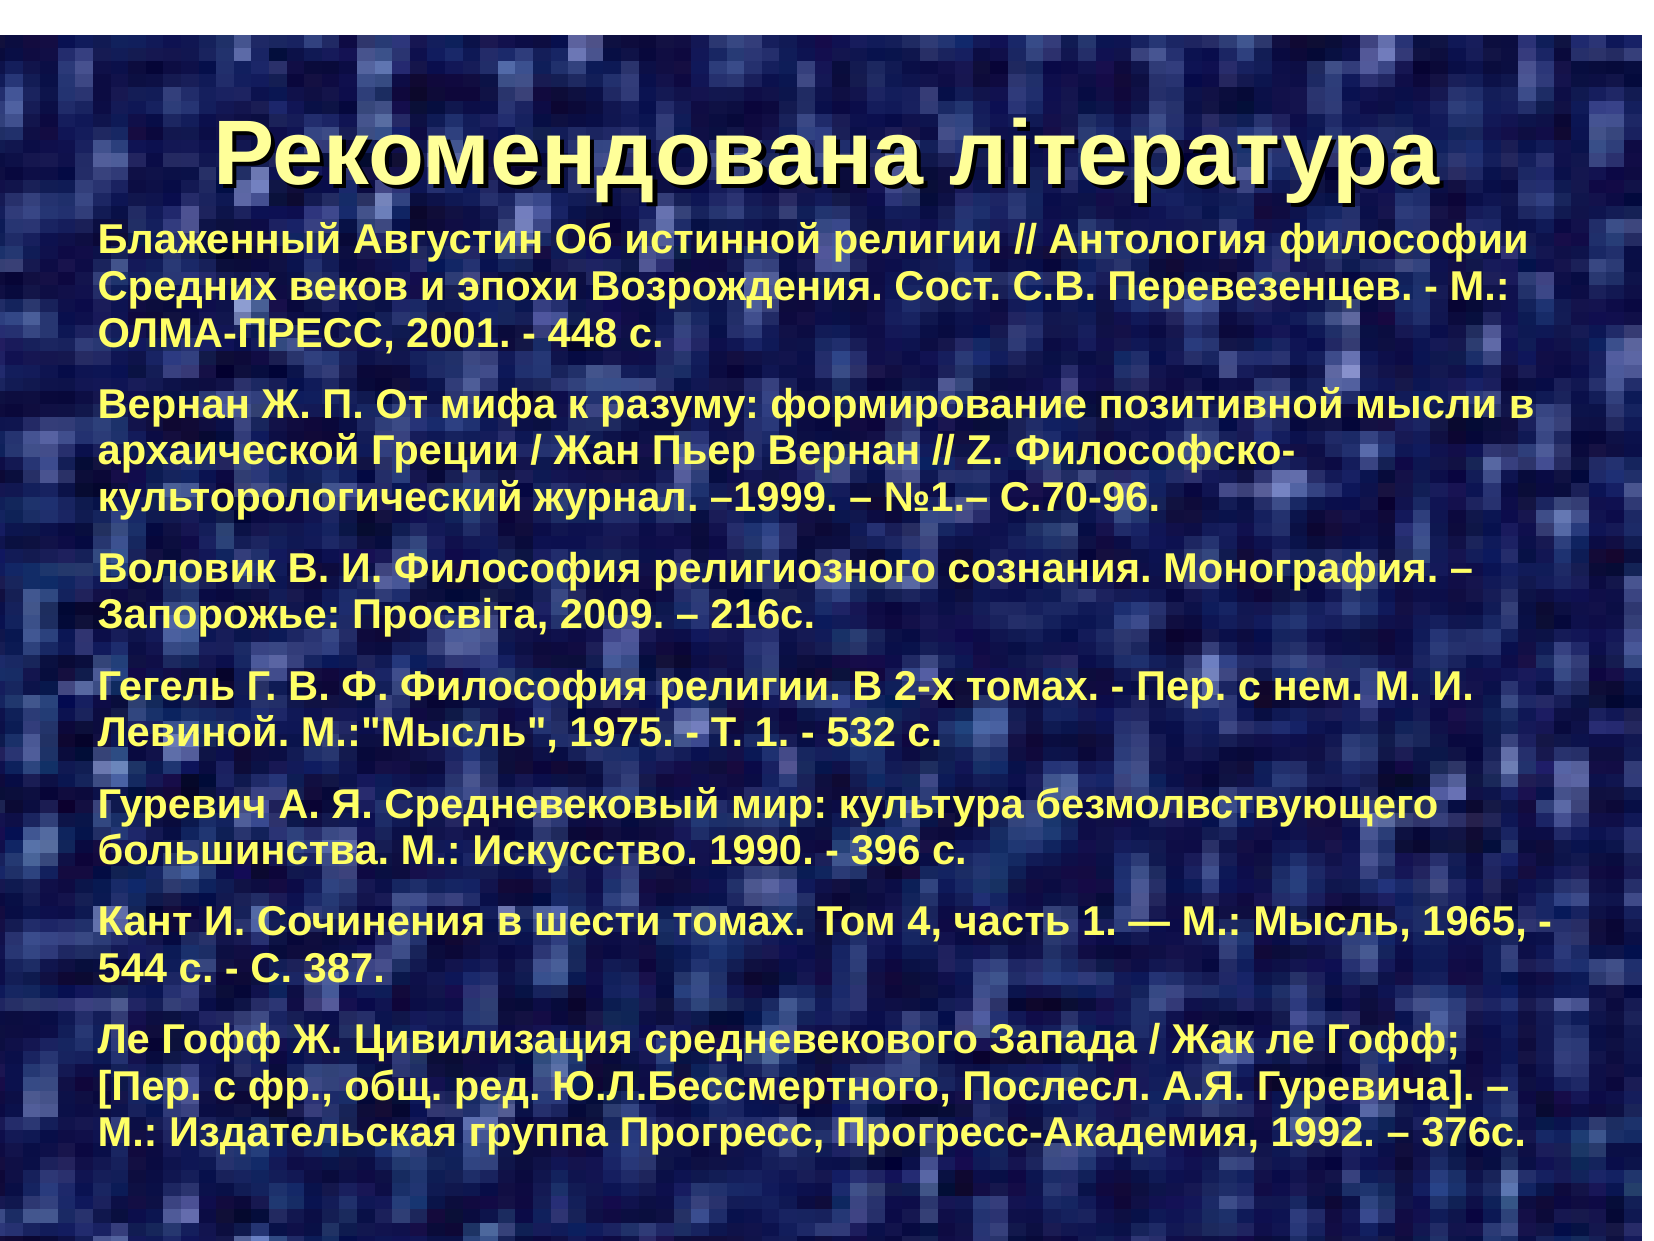

# Рекомендована література
Блаженный Августин Об истинной религии // Антология философии Средних веков и эпохи Возрождения. Сост. С.В. Перевезенцев. - М.: ОЛМА-ПРЕСС, 2001. - 448 с.
Вернан Ж. П. От мифа к разуму: формирование позитивной мысли в архаической Греции / Жан Пьер Вернан // Z. Философско-культорологический журнал. –1999. – №1.– С.70-96.
Воловик В. И. Философия религиозного сознания. Монография. – Запорожье: Просвіта, 2009. – 216с.
Гегель Г. В. Ф. Философия религии. В 2-х томах. - Пер. с нем. М. И. Левиной. М.:"Мысль", 1975. - Т. 1. - 532 с.
Гуревич А. Я. Средневековый мир: культура безмолвствующего большинства. М.: Искусство. 1990. - 396 с.
Кант И. Сочинения в шести томах. Том 4, часть 1. — М.: Мысль, 1965, - 544 с. - С. 387.
Ле Гофф Ж. Цивилизация средневекового Запада / Жак ле Гофф; [Пер. с фр., общ. ред. Ю.Л.Бессмертного, Послесл. А.Я. Гуревича]. – М.: Издательская группа Прогресс, Прогресс-Академия, 1992. – 376с.